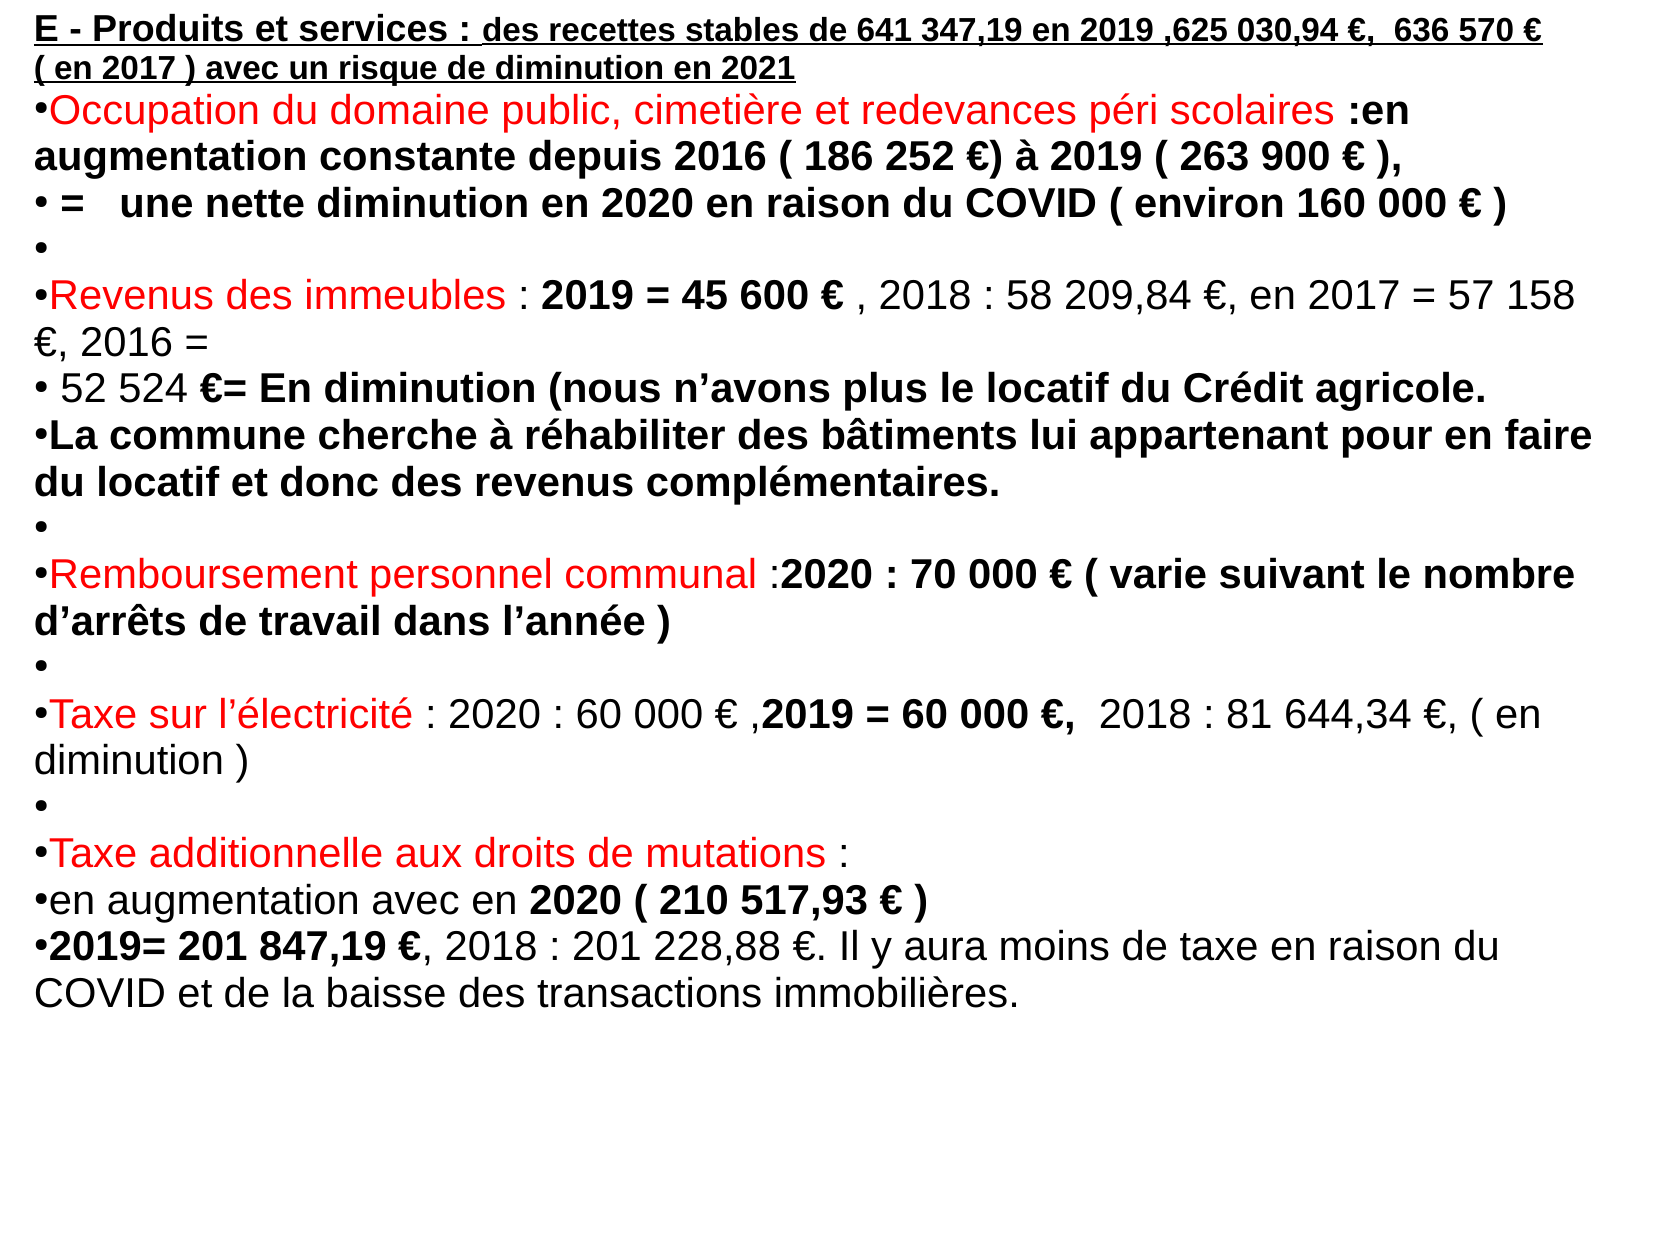

E - Produits et services : des recettes stables de 641 347,19 en 2019 ,625 030,94 €, 636 570 €
( en 2017 ) avec un risque de diminution en 2021
Occupation du domaine public, cimetière et redevances péri scolaires :en augmentation constante depuis 2016 ( 186 252 €) à 2019 ( 263 900 € ),
 = une nette diminution en 2020 en raison du COVID ( environ 160 000 € )
Revenus des immeubles : 2019 = 45 600 € , 2018 : 58 209,84 €, en 2017 = 57 158 €, 2016 =
 52 524 €= En diminution (nous n’avons plus le locatif du Crédit agricole.
La commune cherche à réhabiliter des bâtiments lui appartenant pour en faire du locatif et donc des revenus complémentaires.
Remboursement personnel communal :2020 : 70 000 € ( varie suivant le nombre d’arrêts de travail dans l’année )
Taxe sur l’électricité : 2020 : 60 000 € ,2019 = 60 000 €, 2018 : 81 644,34 €, ( en diminution )
Taxe additionnelle aux droits de mutations :
en augmentation avec en 2020 ( 210 517,93 € )
2019= 201 847,19 €, 2018 : 201 228,88 €. Il y aura moins de taxe en raison du COVID et de la baisse des transactions immobilières.